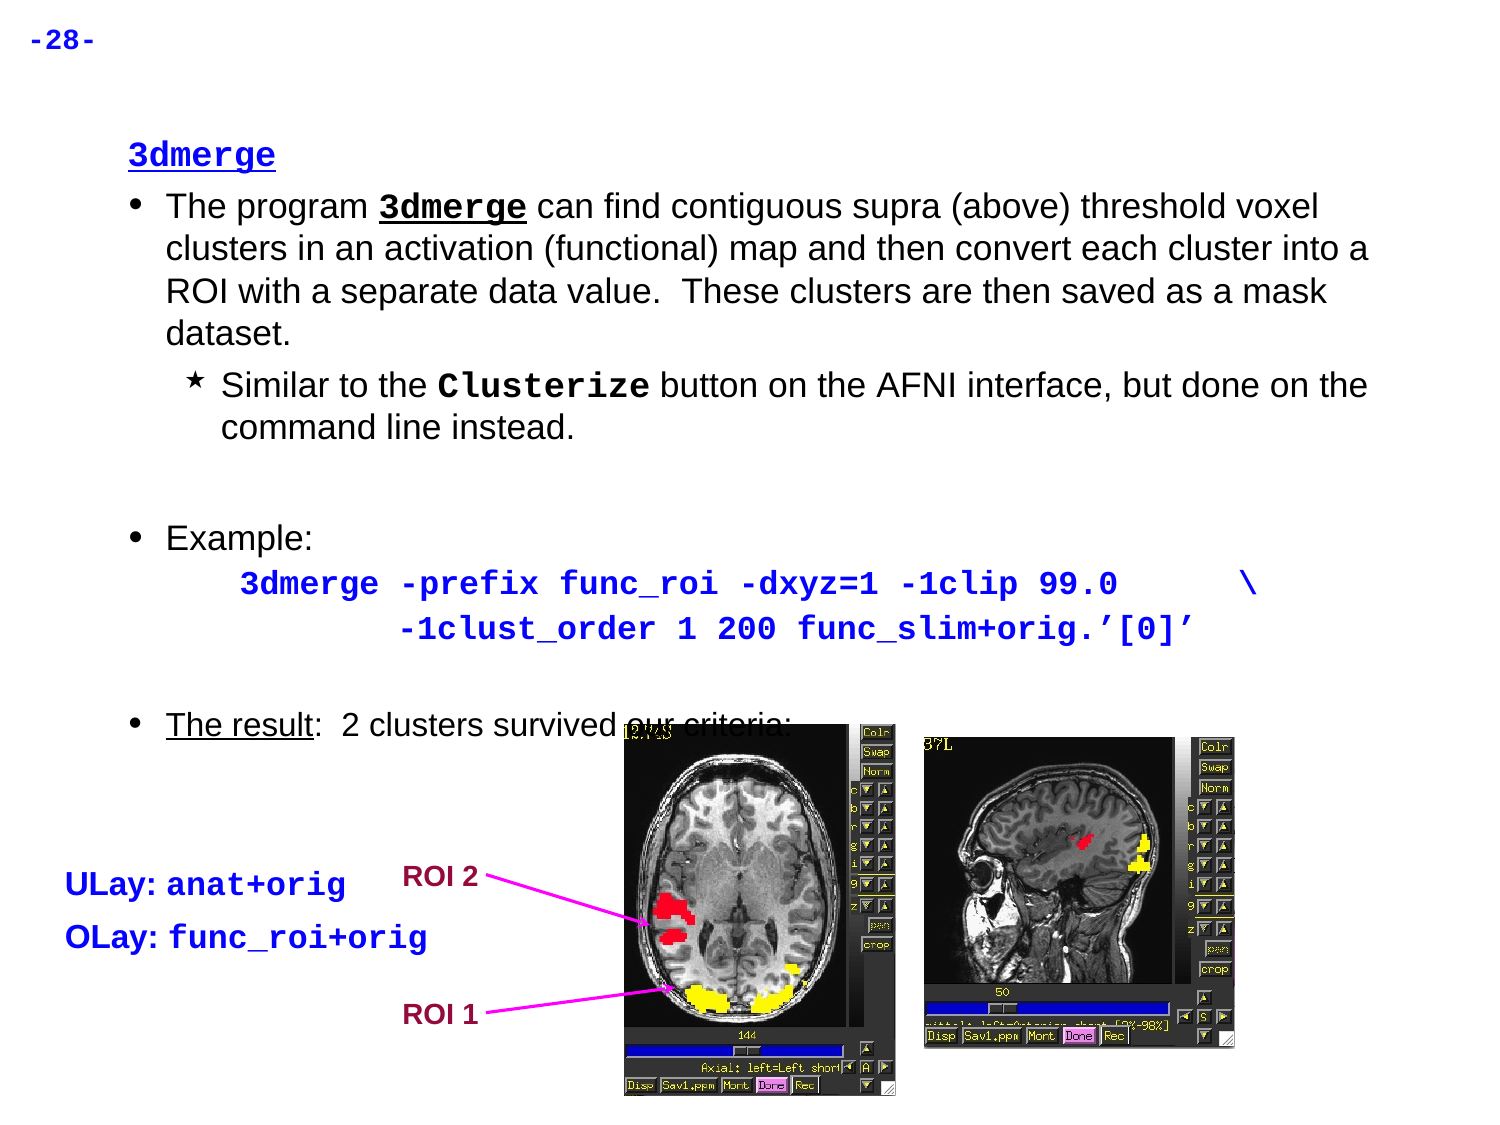

# 3dmerge
The program 3dmerge can find contiguous supra (above) threshold voxel clusters in an activation (functional) map and then convert each cluster into a ROI with a separate data value. These clusters are then saved as a mask dataset.
Similar to the Clusterize button on the AFNI interface, but done on the command line instead.
Example:
3dmerge -prefix func_roi -dxyz=1 -1clip 99.0 \
		 -1clust_order 1 200 func_slim+orig.’[0]’
The result: 2 clusters survived our criteria:
ROI 2
ULay: anat+orig
OLay: func_roi+orig
ROI 1